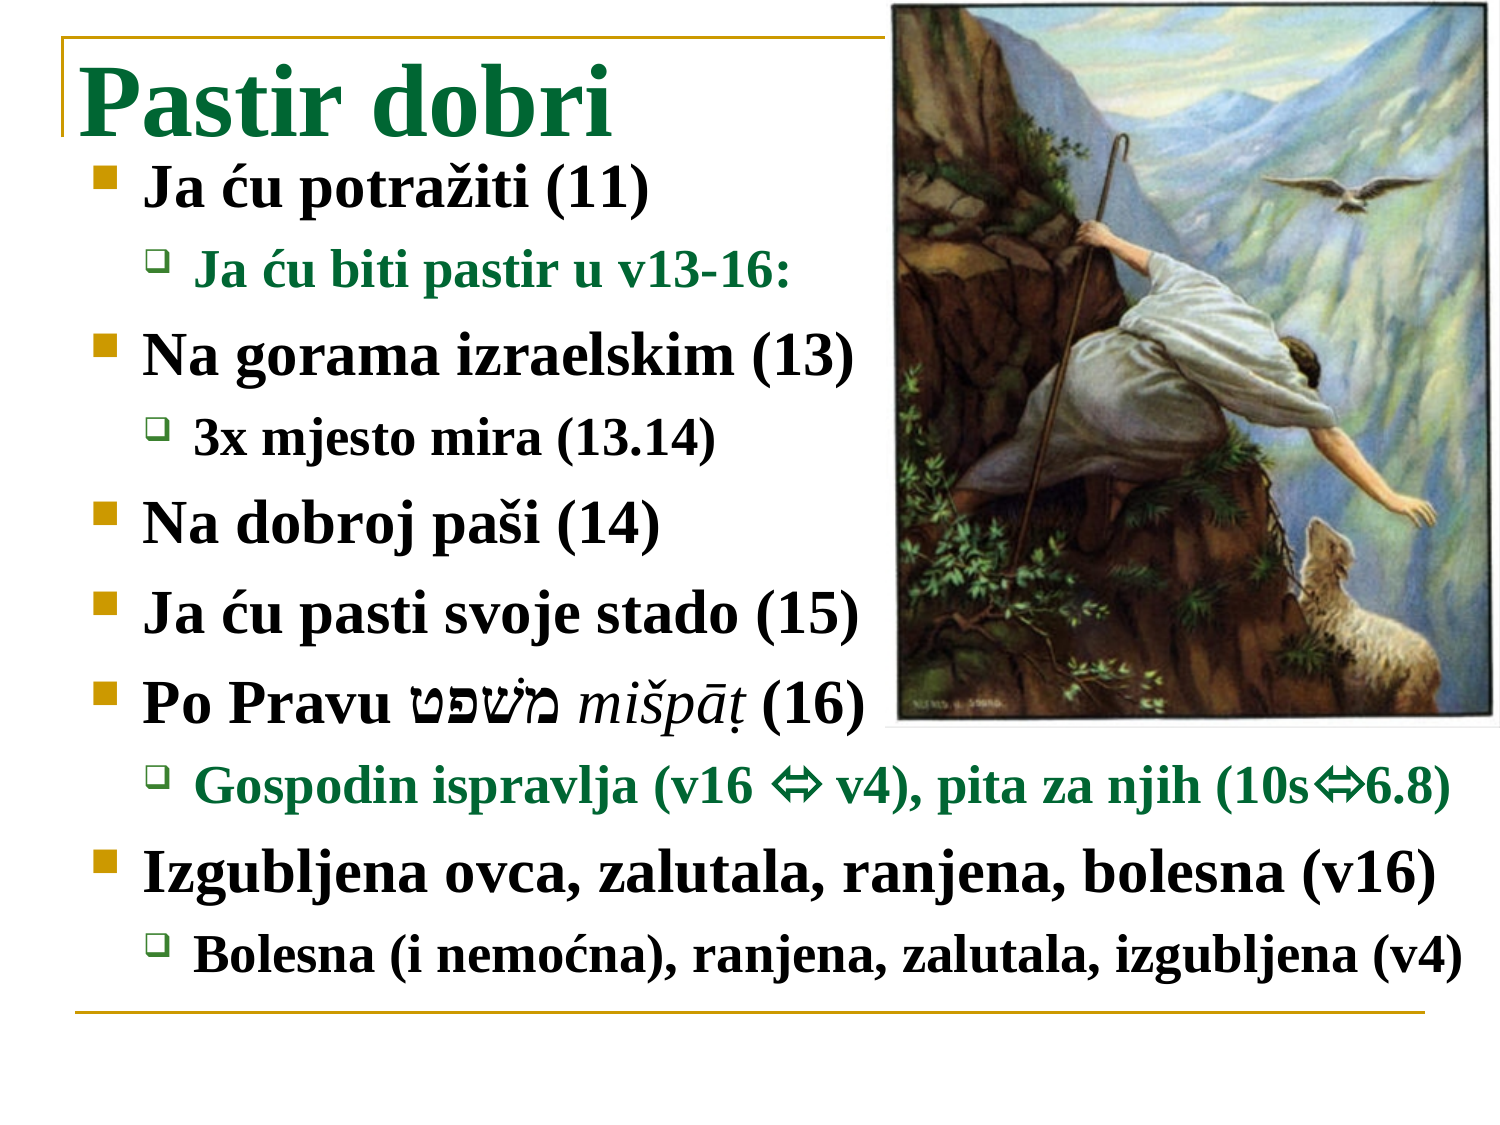

# Pastir dobri
Ja ću potražiti (11)
Ja ću biti pastir u v13-16:
Na gorama izraelskim (13)
3x mjesto mira (13.14)
Na dobroj paši (14)
Ja ću pasti svoje stado (15)
Po Pravu משׁפט mišpāṭ (16)
Gospodin ispravlja (v16  v4), pita za njih (10s6.8)
Izgubljena ovca, zalutala, ranjena, bolesna (v16)
Bolesna (i nemoćna), ranjena, zalutala, izgubljena (v4)